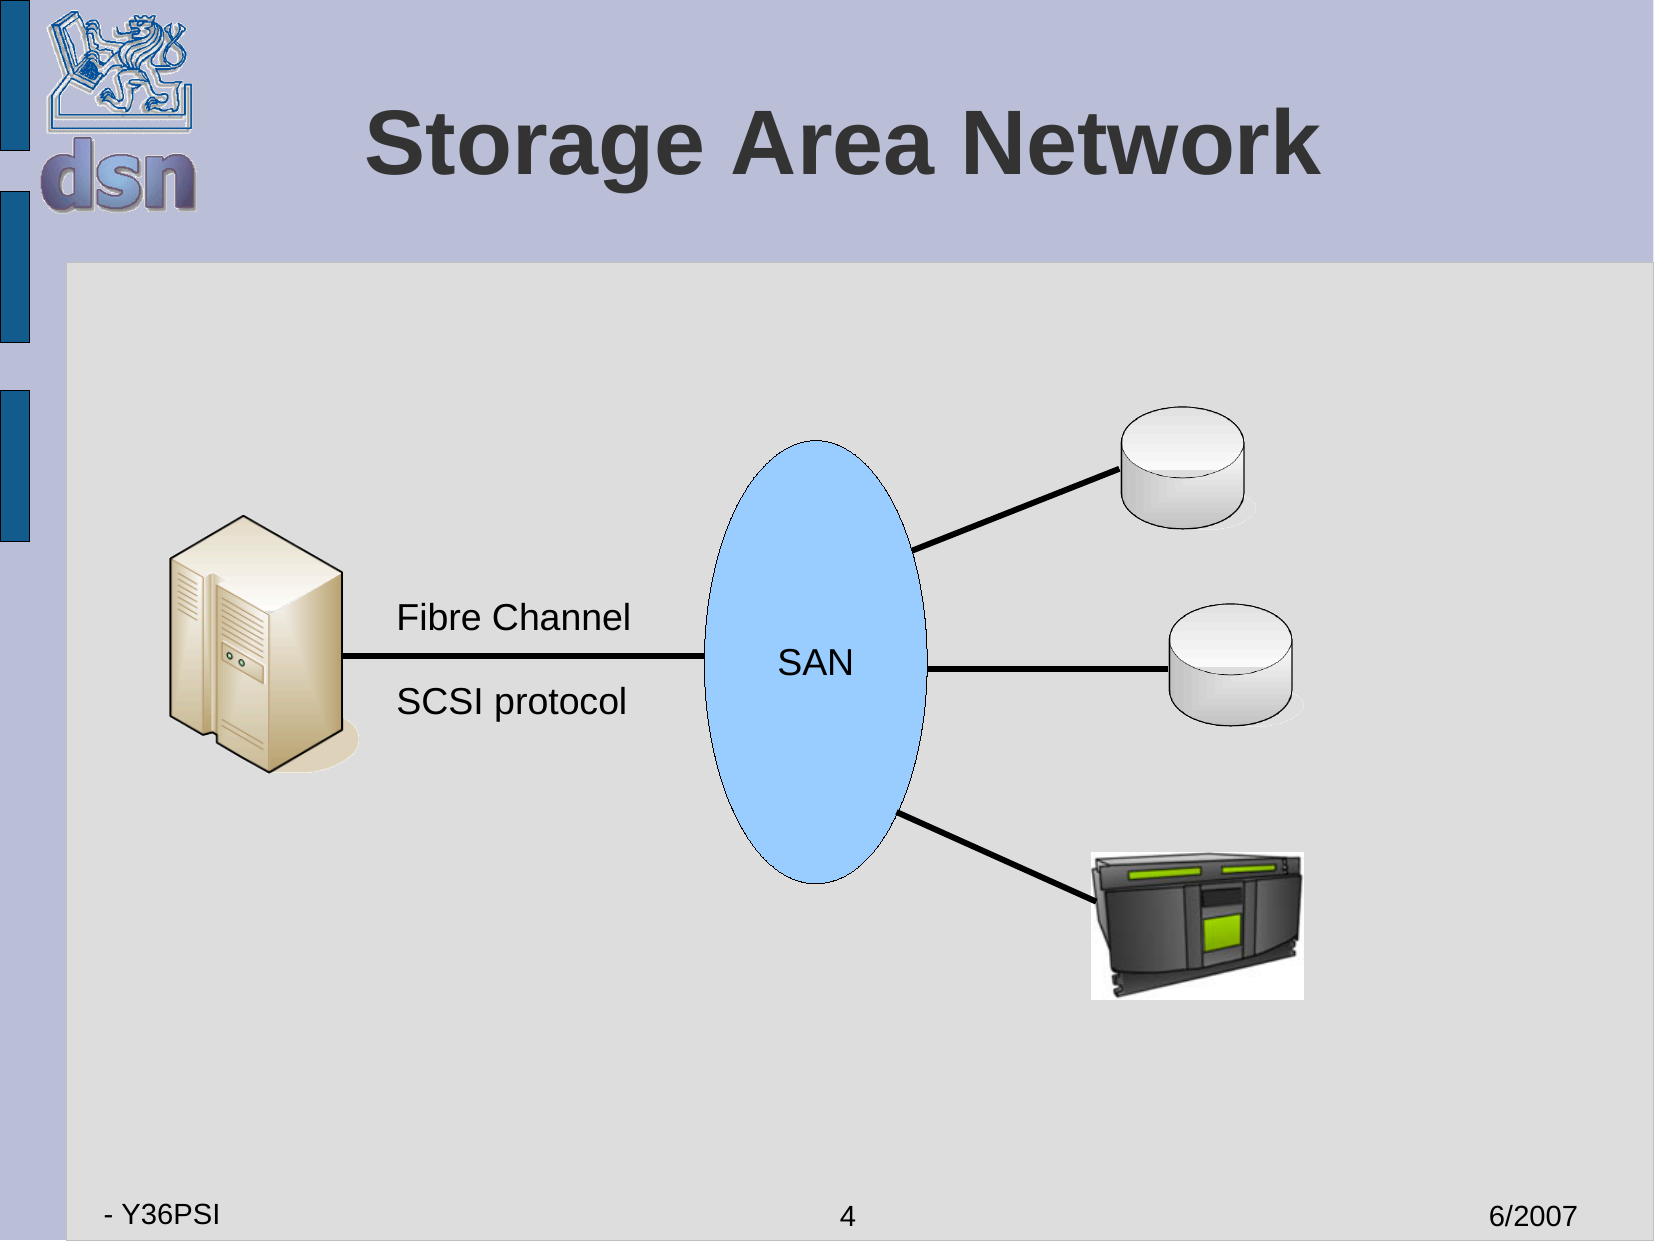

# Storage Area Network
SAN
Fibre Channel
SCSI protocol